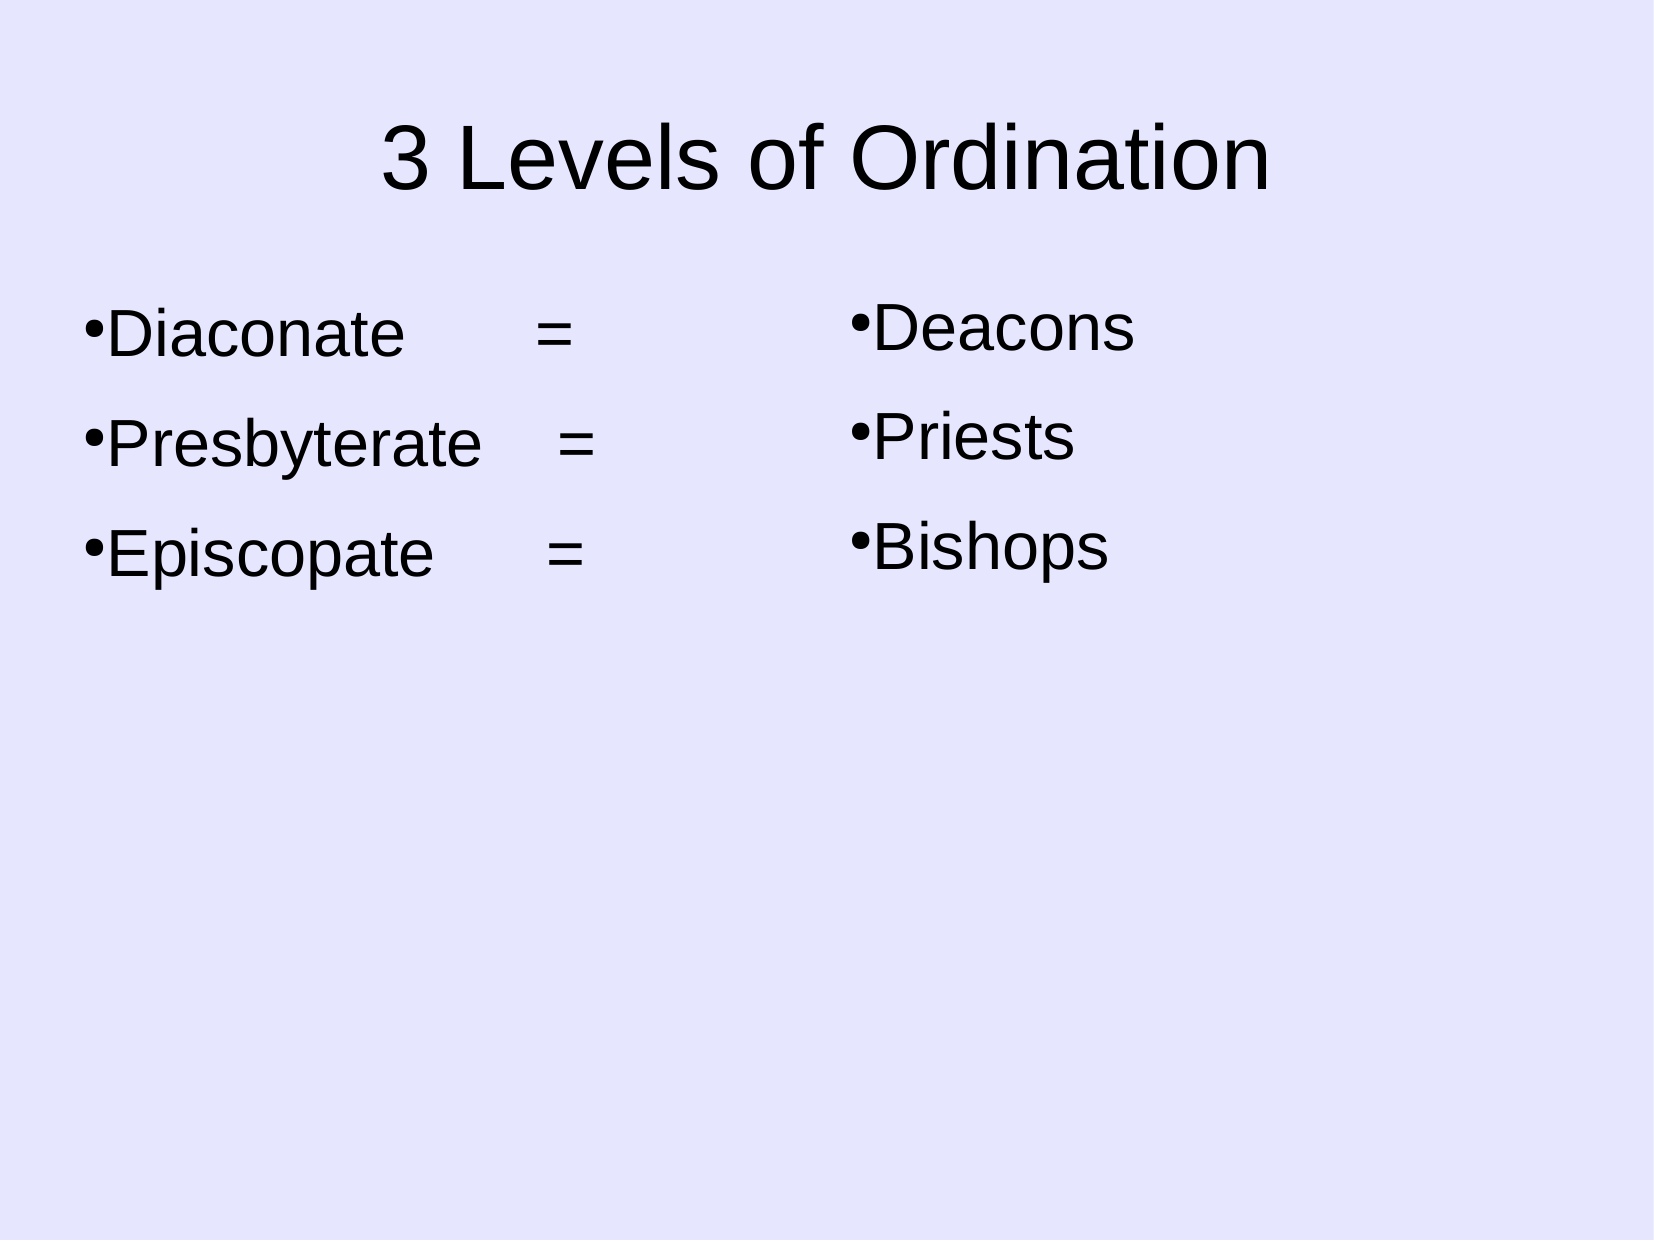

# 3 Levels of Ordination
Deacons
Priests
Bishops
Diaconate =
Presbyterate =
Episcopate =